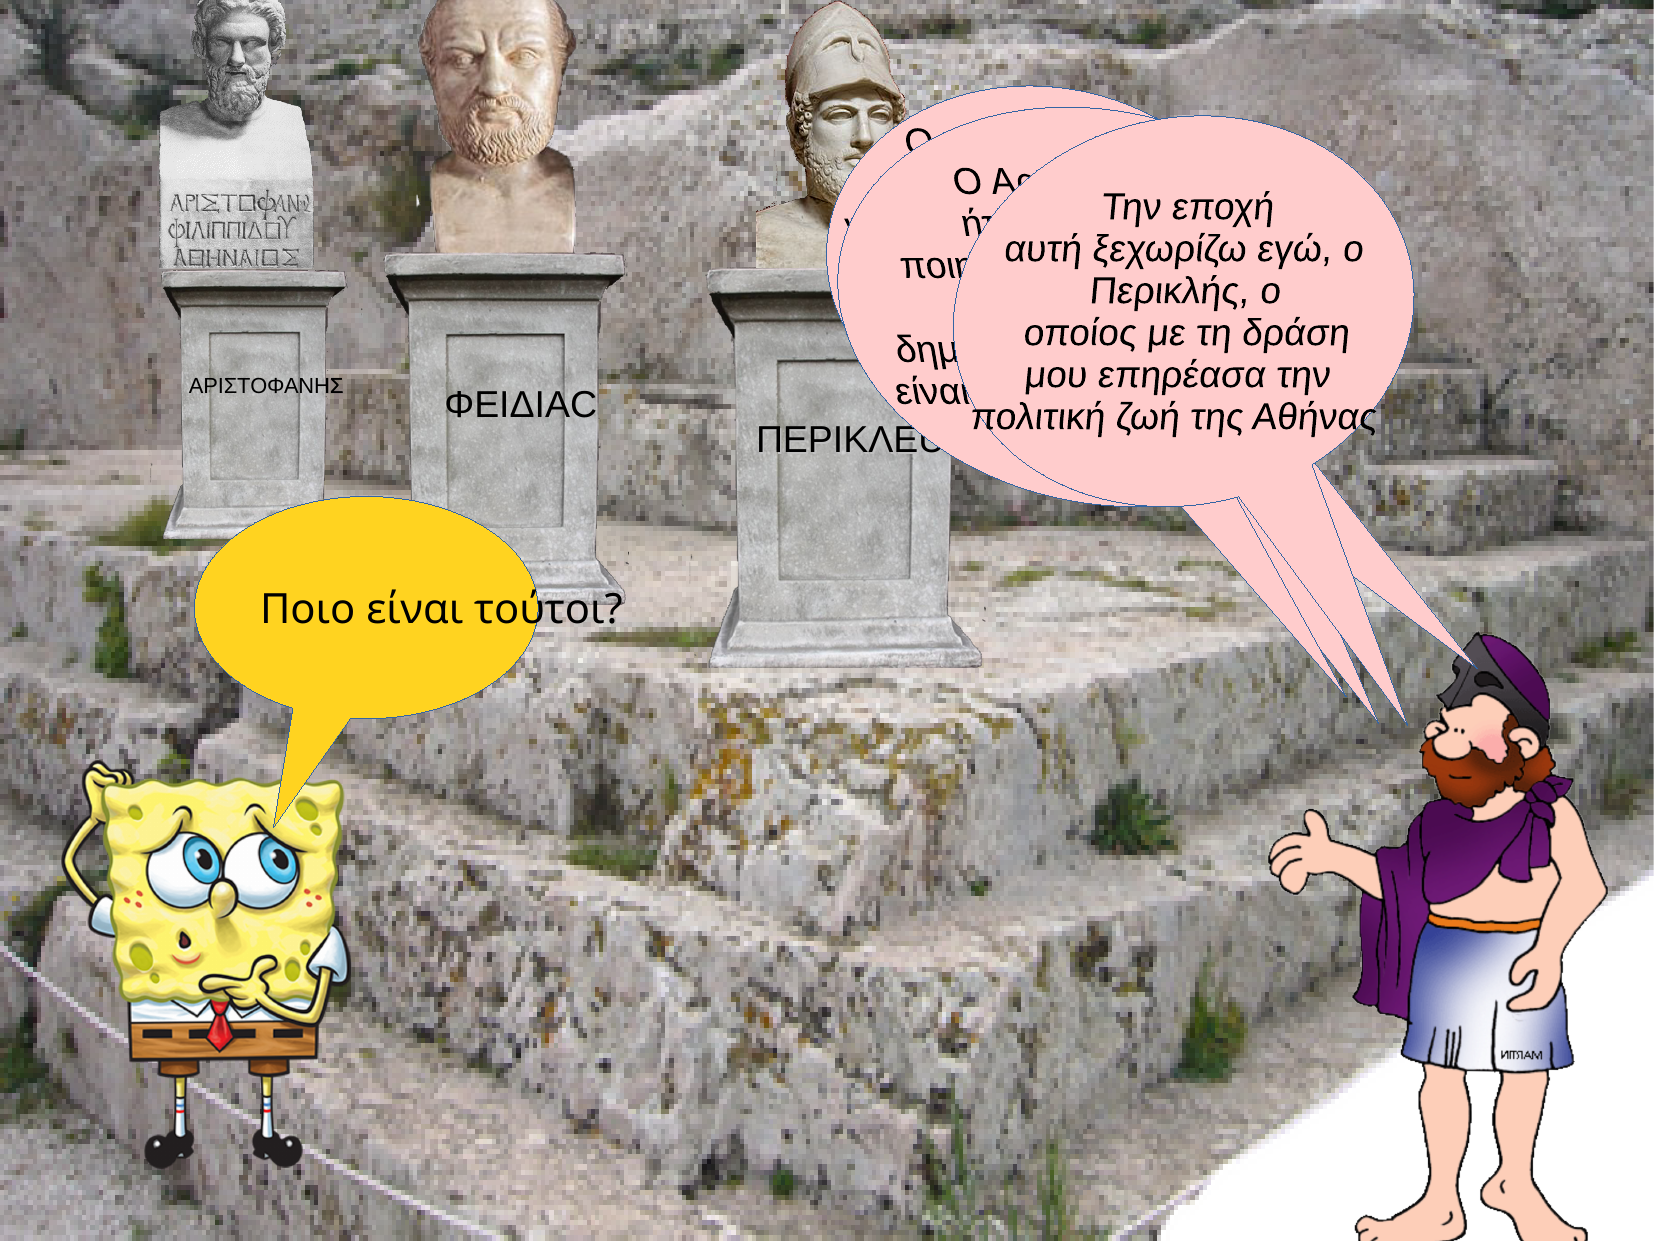

Ο Φειδίας ήταν
Έλληνας
γλύπτης, ζωγράφος και
αρχιτέκτονας,
 ο οποίος έζησε τον
 5ο αιώνα π.Χ.
 Ο Αριστοφάνης
ήταν σατιρικός
ποιητής του 5ου αιώνα.
 Μερικά από τα
δημοφιλέστερα έργα του,
 είναι:Λυσιστράτη, Νεφέλης,
 Όρνιθες κ.α.
Την εποχή
αυτή ξεχωρίζω εγώ, ο
Περικλής, ο
 οποίος με τη δράση
 μου επηρέασα την
πολιτική ζωή της Αθήνας
Kύριε μου, αυτοί ειναί:
O Περικλης(δηλαδή εγώ),
ο Φειδίας
και ο Αριστοφάνης
ΦΕΙΔΙΑC
ΦΕΙΔΙΑC
ΠΕΡΙΚΛΕUΣ
ΑΡΙΣΤΟΦΑΝΗΣ
ΑΡΙΣΤΟΦΑΝΗΣ
Ποιο είναι τούτοι?